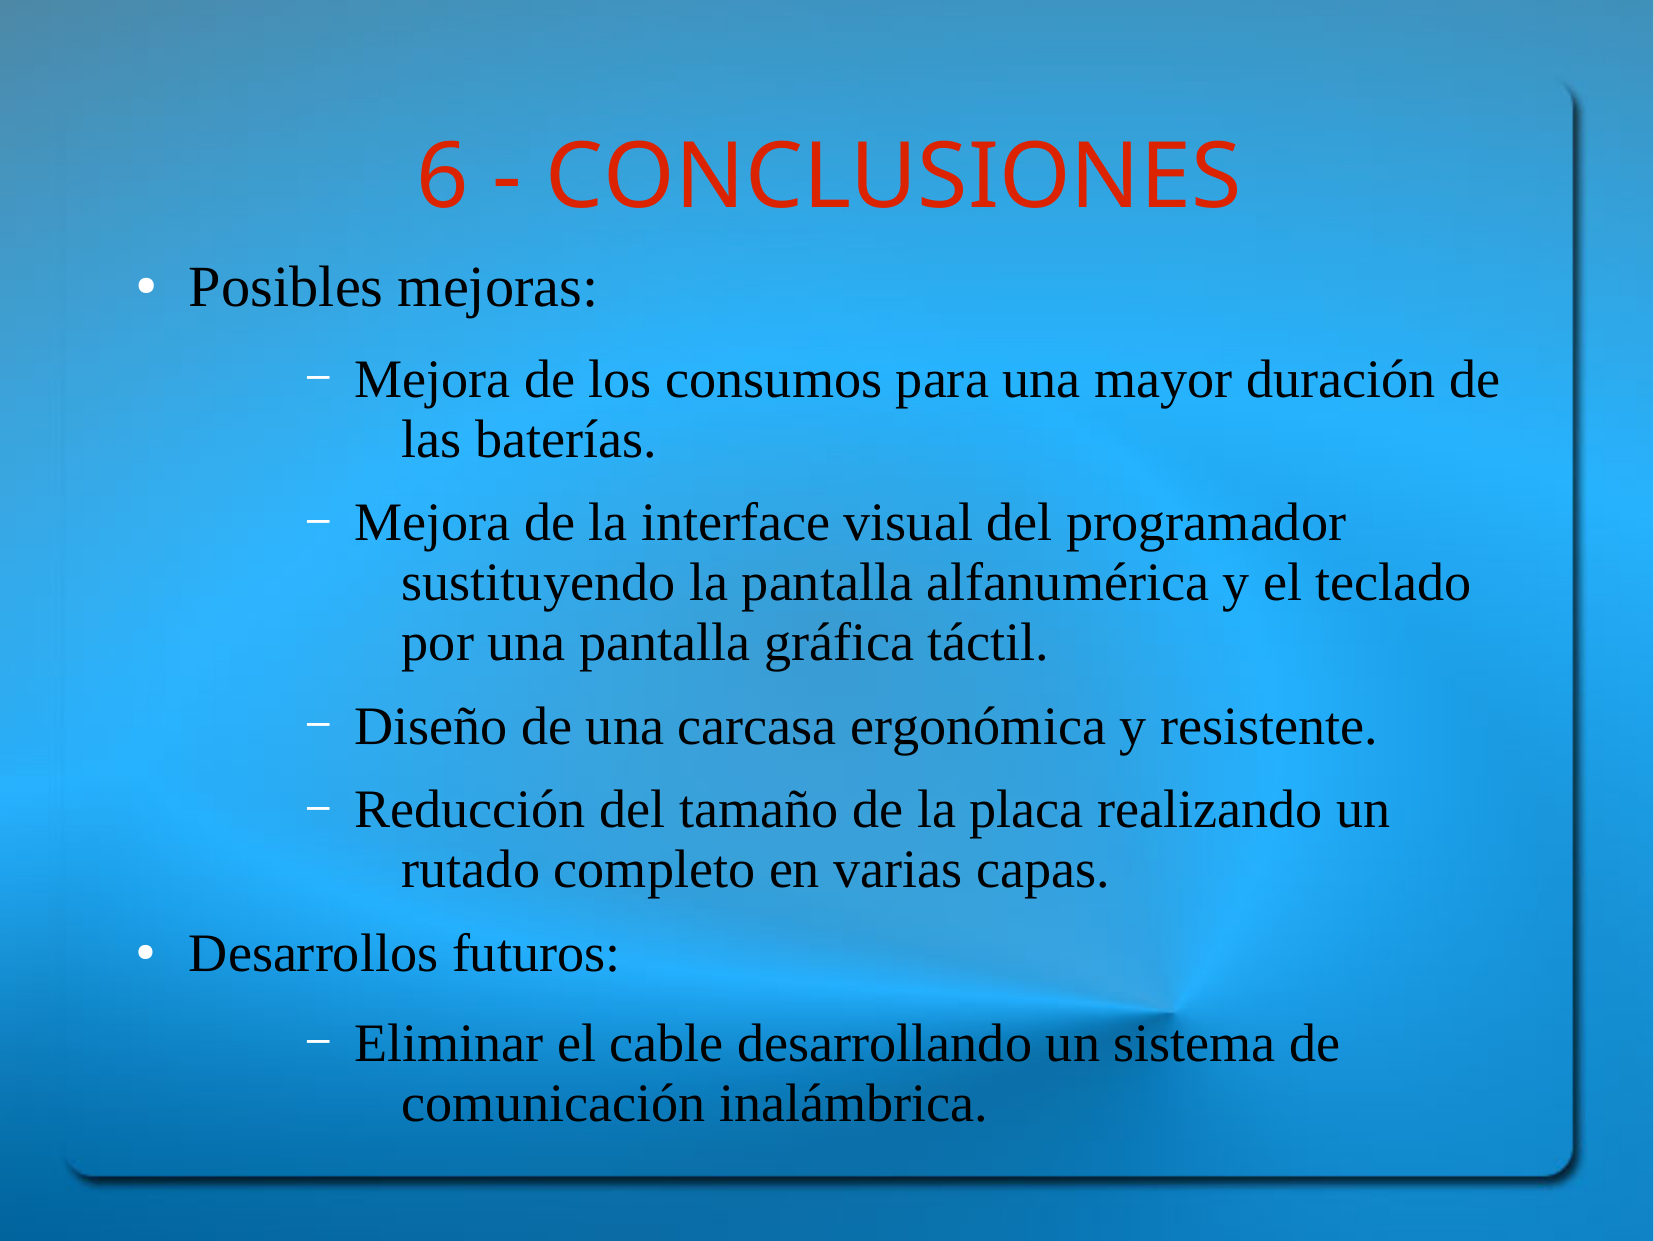

# 6 - CONCLUSIONES
Posibles mejoras:
Mejora de los consumos para una mayor duración de las baterías.
Mejora de la interface visual del programador sustituyendo la pantalla alfanumérica y el teclado por una pantalla gráfica táctil.
Diseño de una carcasa ergonómica y resistente.
Reducción del tamaño de la placa realizando un rutado completo en varias capas.
Desarrollos futuros:
Eliminar el cable desarrollando un sistema de comunicación inalámbrica.